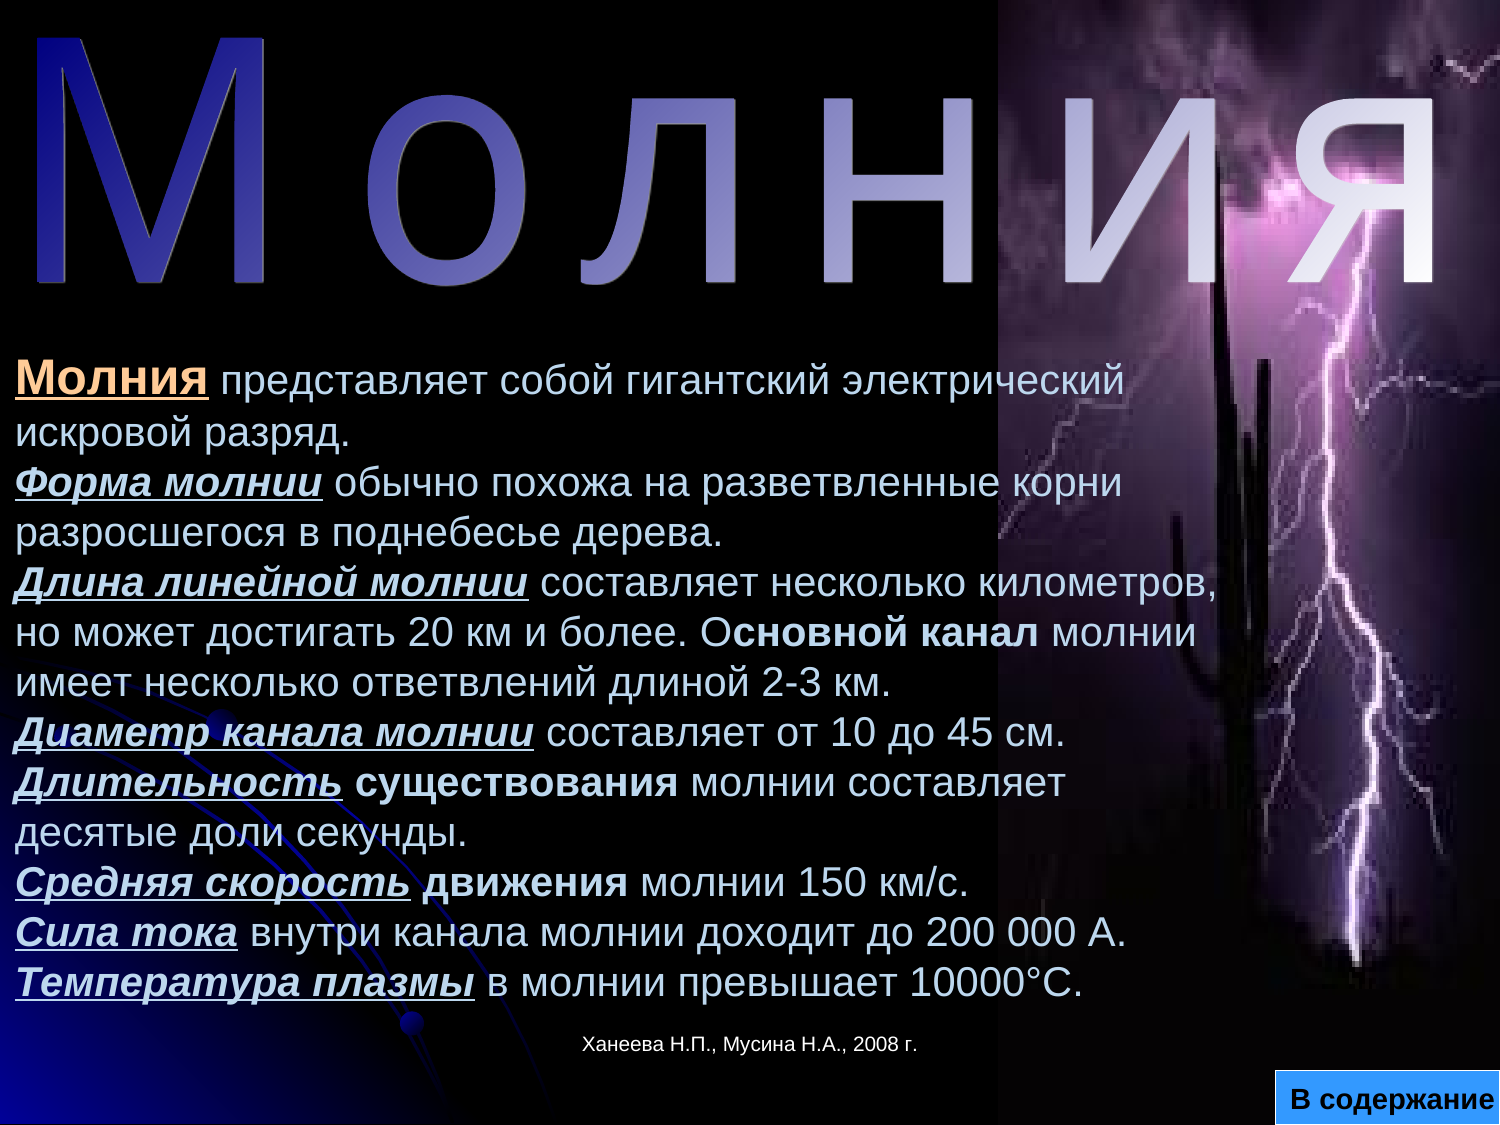

Молния
Молния представляет собой гигантский электрический искровой разряд.
Форма молнии обычно похожа на разветвленные корни разросшегося в поднебесье дерева.
Длина линейной молнии составляет несколько километров, но может достигать 20 км и более. Основной канал молнии имеет несколько ответвлений длиной 2-3 км.
Диаметр канала молнии составляет от 10 до 45 см.
Длительность существования молнии составляет десятые доли секунды.
Средняя скорость движения молнии 150 км/с.
Сила тока внутри канала молнии доходит до 200 000 А.
Температура плазмы в молнии превышает 10000°С.
Ханеева Н.П., Мусина Н.А., 2008 г.
В содержание